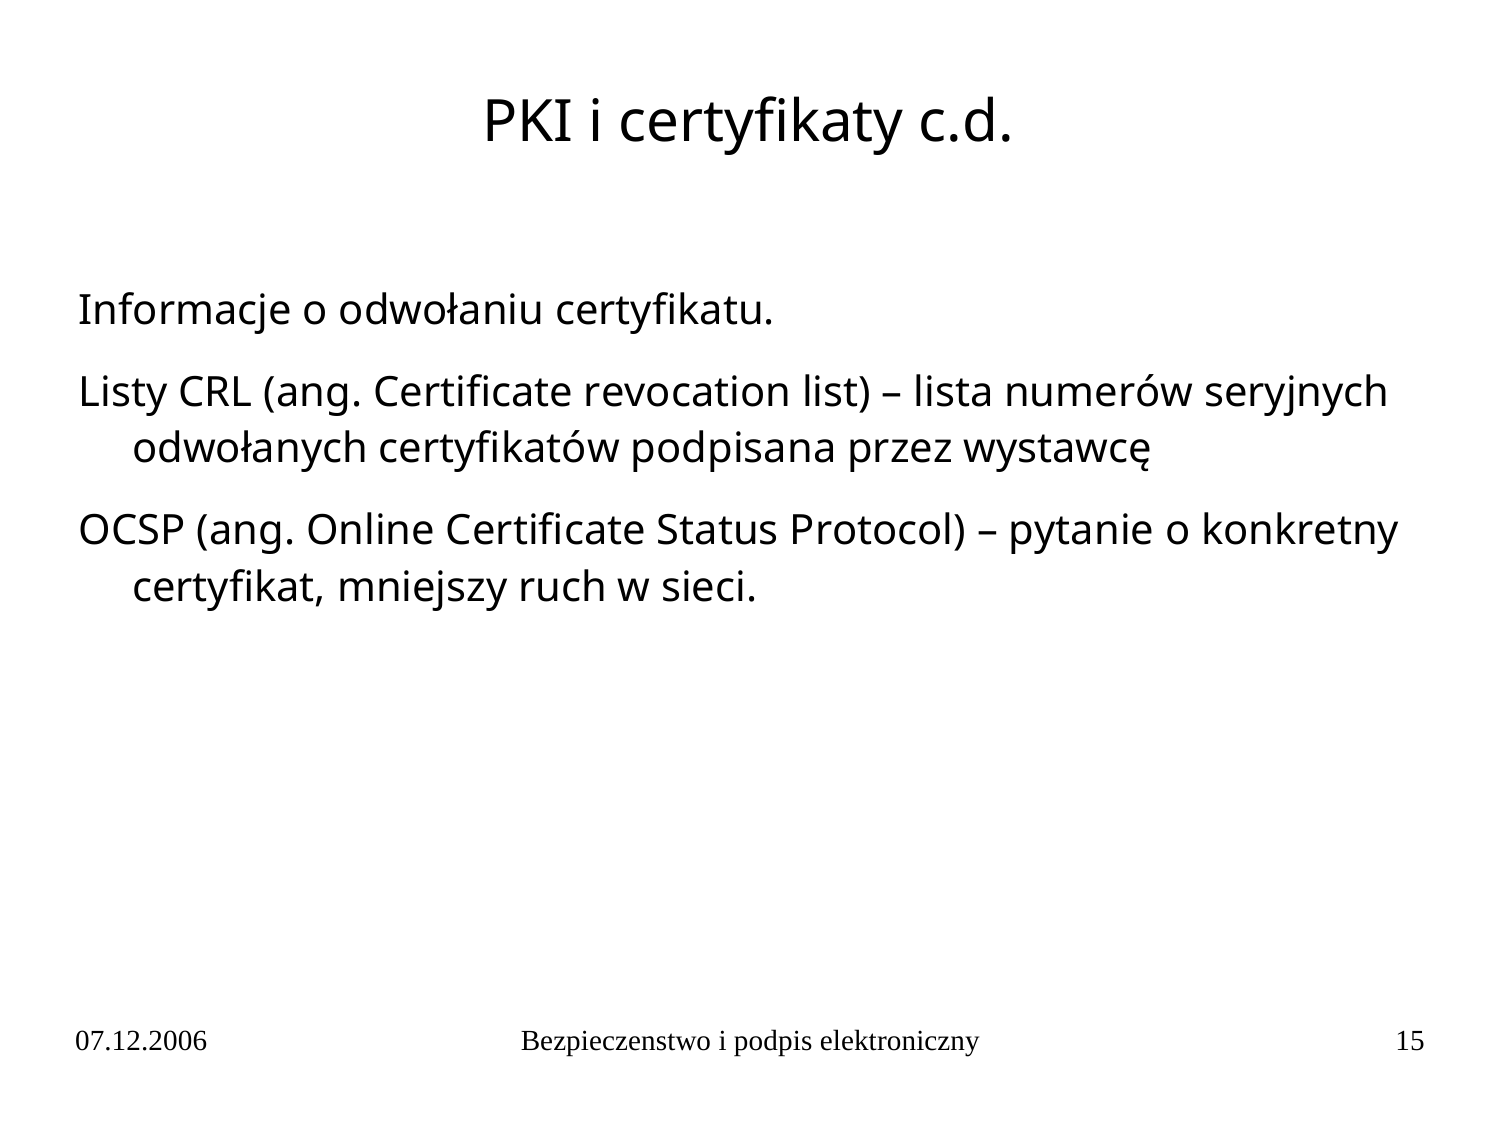

# PKI i certyfikaty c.d.
Informacje o odwołaniu certyfikatu.
Listy CRL (ang. Certificate revocation list) – lista numerów seryjnych odwołanych certyfikatów podpisana przez wystawcę
OCSP (ang. Online Certificate Status Protocol) – pytanie o konkretny certyfikat, mniejszy ruch w sieci.
07.12.2006
Bezpieczenstwo i podpis elektroniczny
15